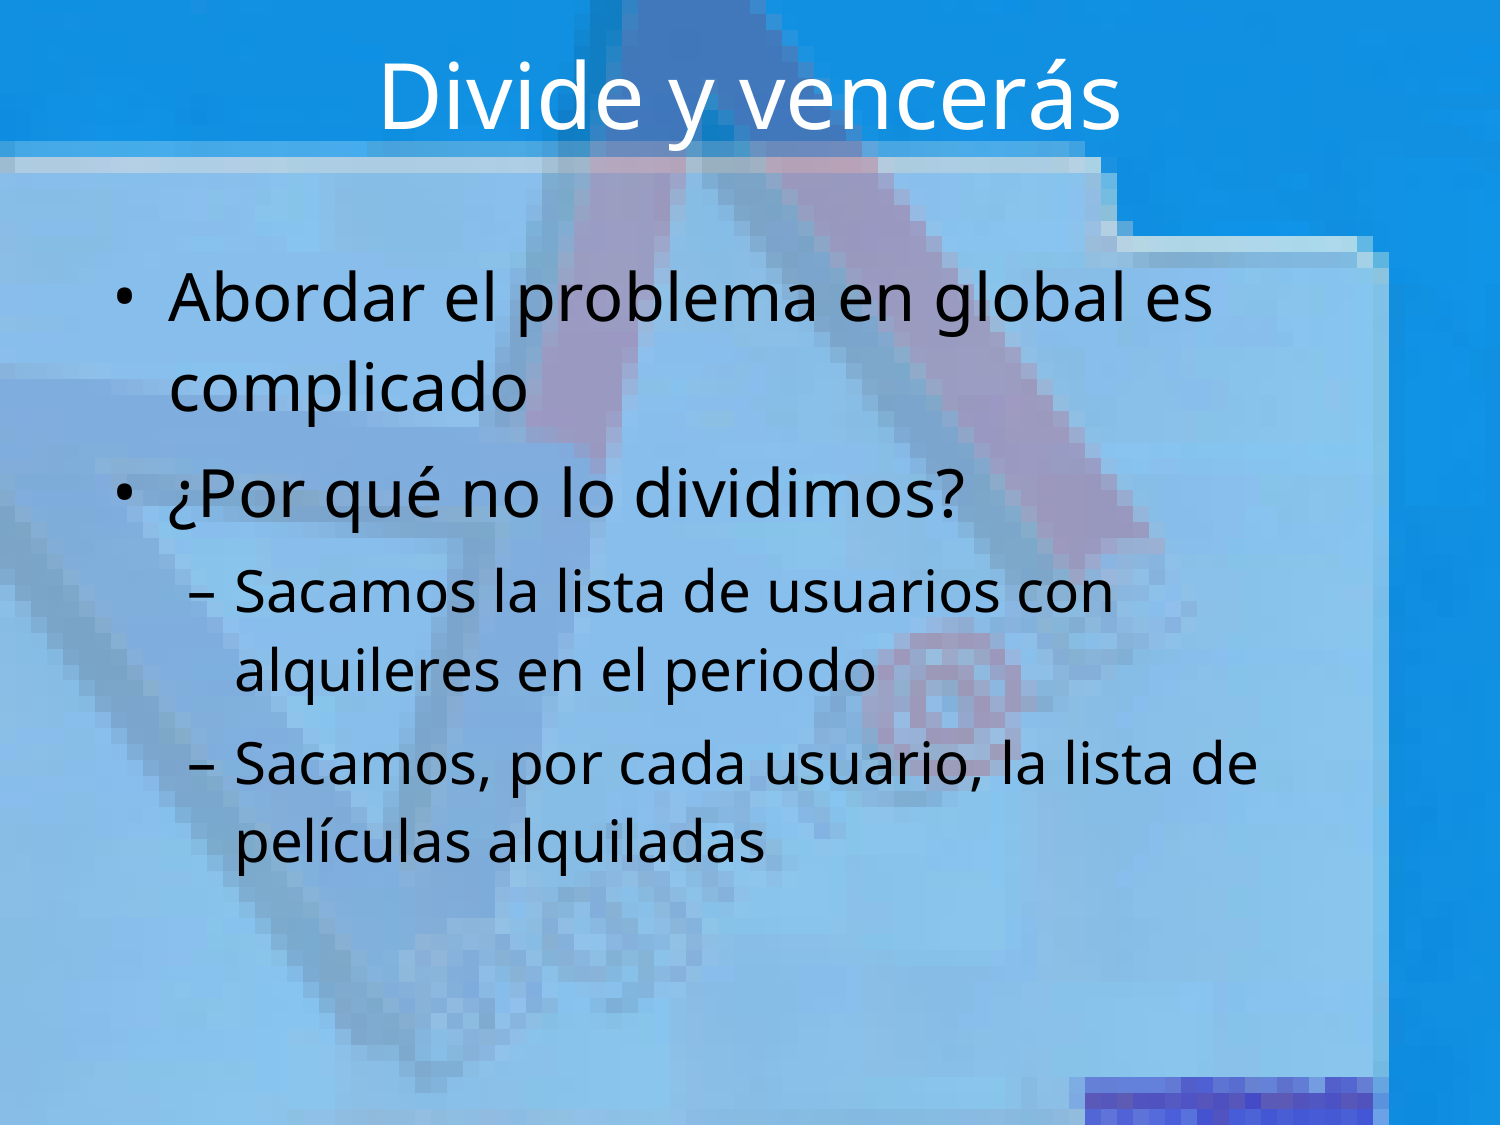

# Divide y vencerás
Abordar el problema en global es complicado
¿Por qué no lo dividimos?
Sacamos la lista de usuarios con alquileres en el periodo
Sacamos, por cada usuario, la lista de películas alquiladas